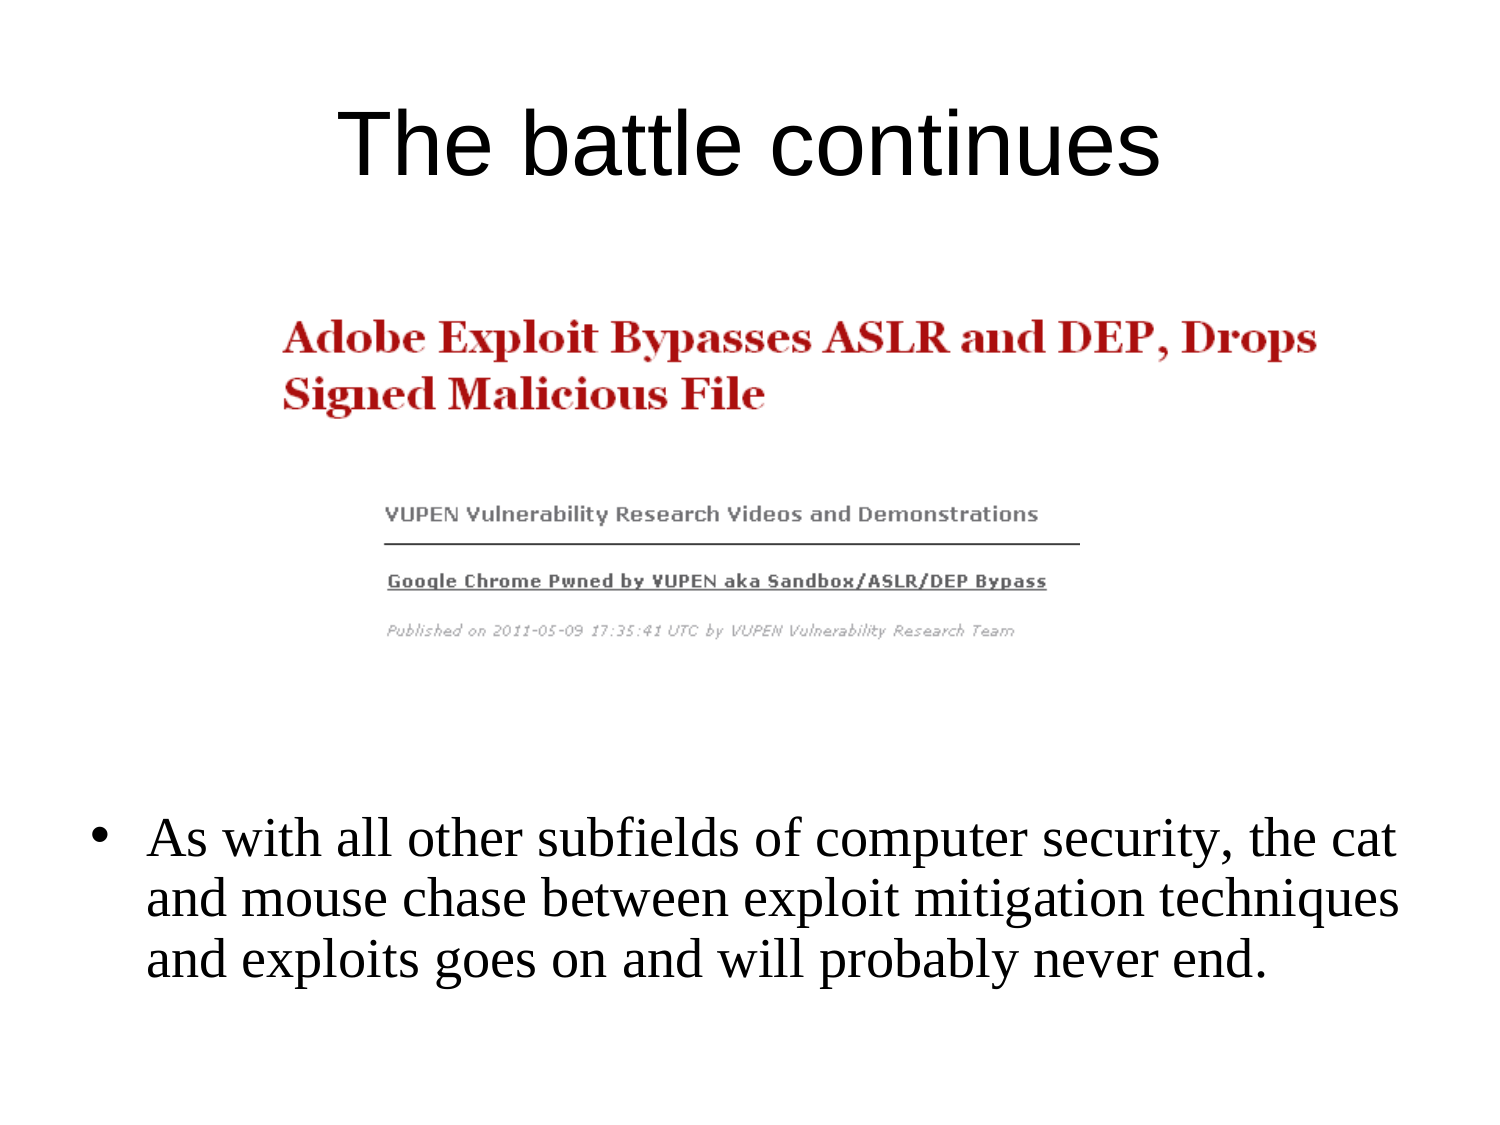

# The battle continues
As with all other subfields of computer security, the cat and mouse chase between exploit mitigation techniques and exploits goes on and will probably never end.